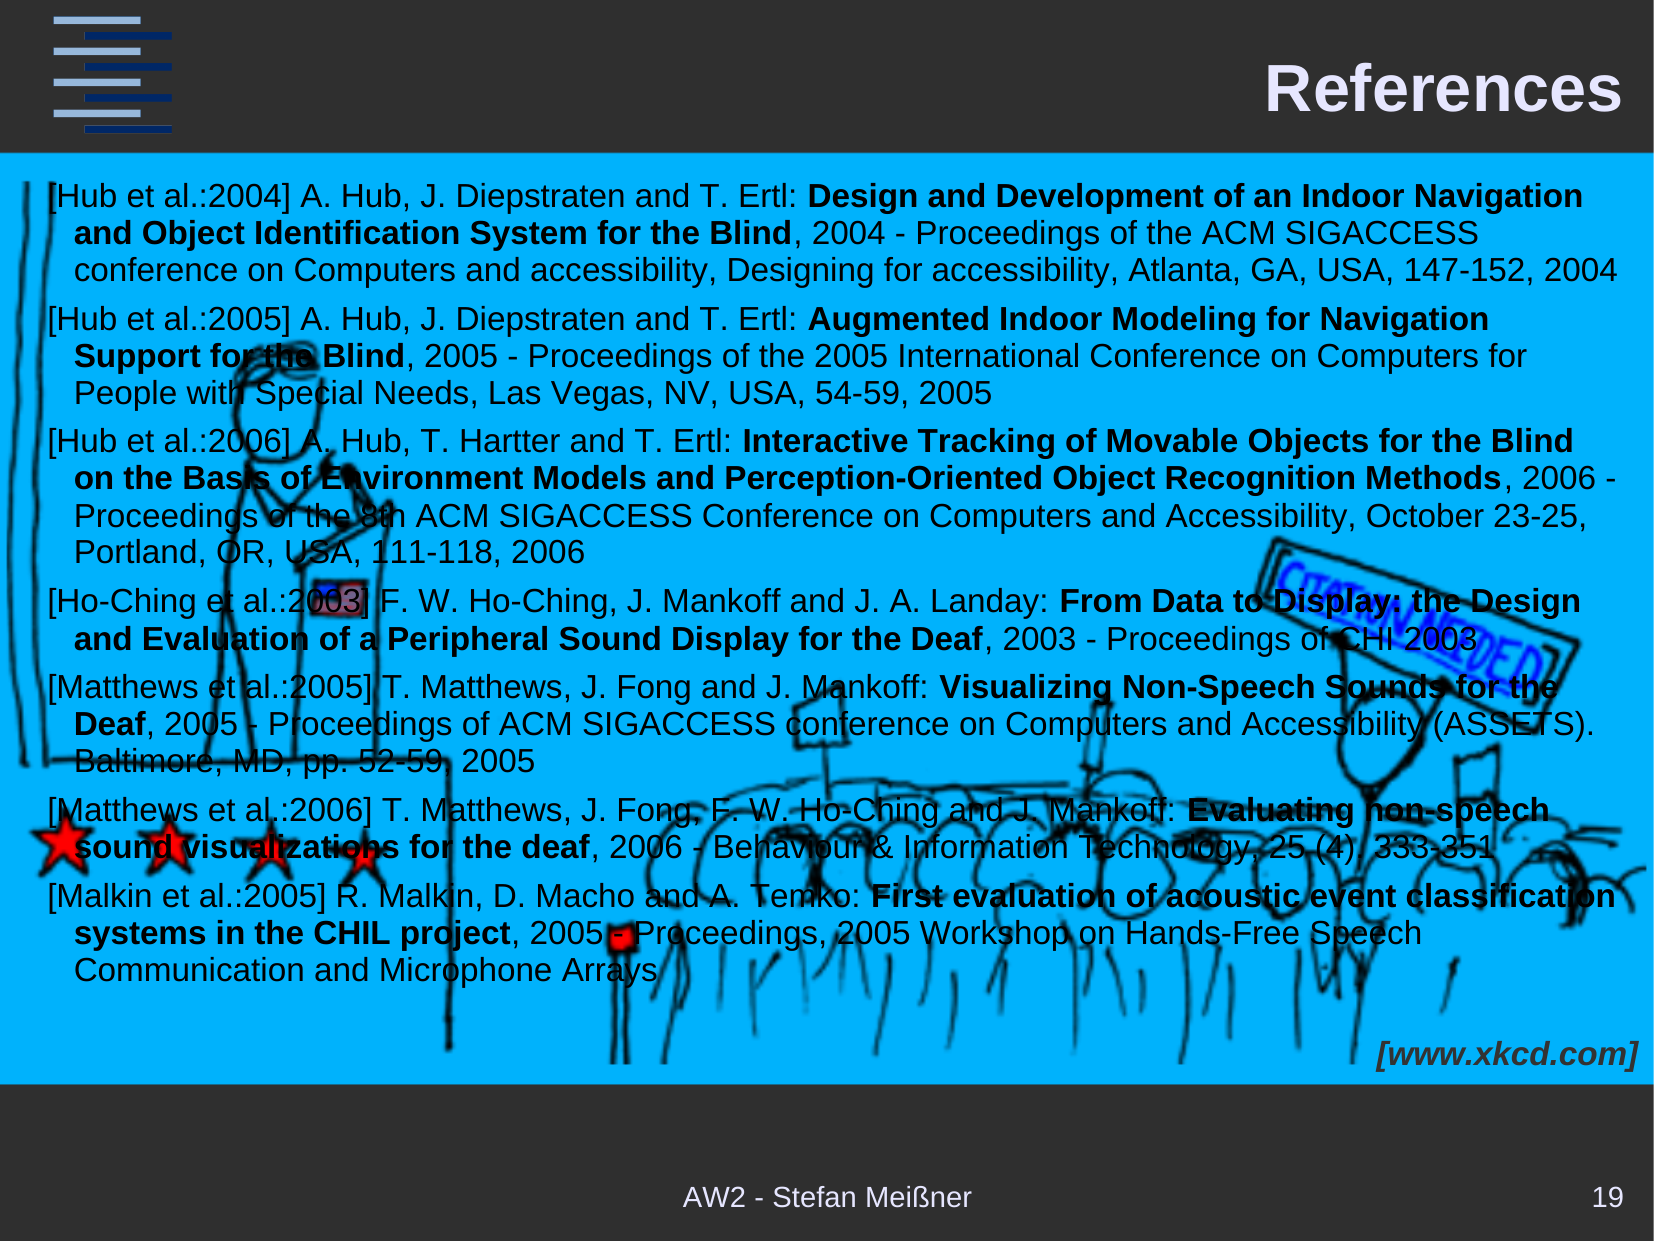

# References
[Hub et al.:2004] A. Hub, J. Diepstraten and T. Ertl: Design and Development of an Indoor Navigation and Object Identification System for the Blind, 2004 - Proceedings of the ACM SIGACCESS conference on Computers and accessibility, Designing for accessibility, Atlanta, GA, USA, 147-152, 2004
[Hub et al.:2005] A. Hub, J. Diepstraten and T. Ertl: Augmented Indoor Modeling for Navigation Support for the Blind, 2005 - Proceedings of the 2005 International Conference on Computers for People with Special Needs, Las Vegas, NV, USA, 54-59, 2005
[Hub et al.:2006] A. Hub, T. Hartter and T. Ertl: Interactive Tracking of Movable Objects for the Blind on the Basis of Environment Models and Perception-Oriented Object Recognition Methods, 2006 - Proceedings of the 8th ACM SIGACCESS Conference on Computers and Accessibility, October 23-25, Portland, OR, USA, 111-118, 2006
[Ho-Ching et al.:2003] F. W. Ho-Ching, J. Mankoff and J. A. Landay: From Data to Display: the Design and Evaluation of a Peripheral Sound Display for the Deaf, 2003 - Proceedings of CHI 2003
[Matthews et al.:2005] T. Matthews, J. Fong and J. Mankoff: Visualizing Non-Speech Sounds for the Deaf, 2005 - Proceedings of ACM SIGACCESS conference on Computers and Accessibility (ASSETS). Baltimore, MD, pp. 52-59, 2005
[Matthews et al.:2006] T. Matthews, J. Fong, F. W. Ho-Ching and J. Mankoff: Evaluating non-speech sound visualizations for the deaf, 2006 - Behaviour & Information Technology, 25 (4). 333-351
[Malkin et al.:2005] R. Malkin, D. Macho and A. Temko: First evaluation of acoustic event classification systems in the CHIL project, 2005 - Proceedings, 2005 Workshop on Hands-Free Speech Communication and Microphone Arrays
[www.xkcd.com]
AW2 - Stefan Meißner
19